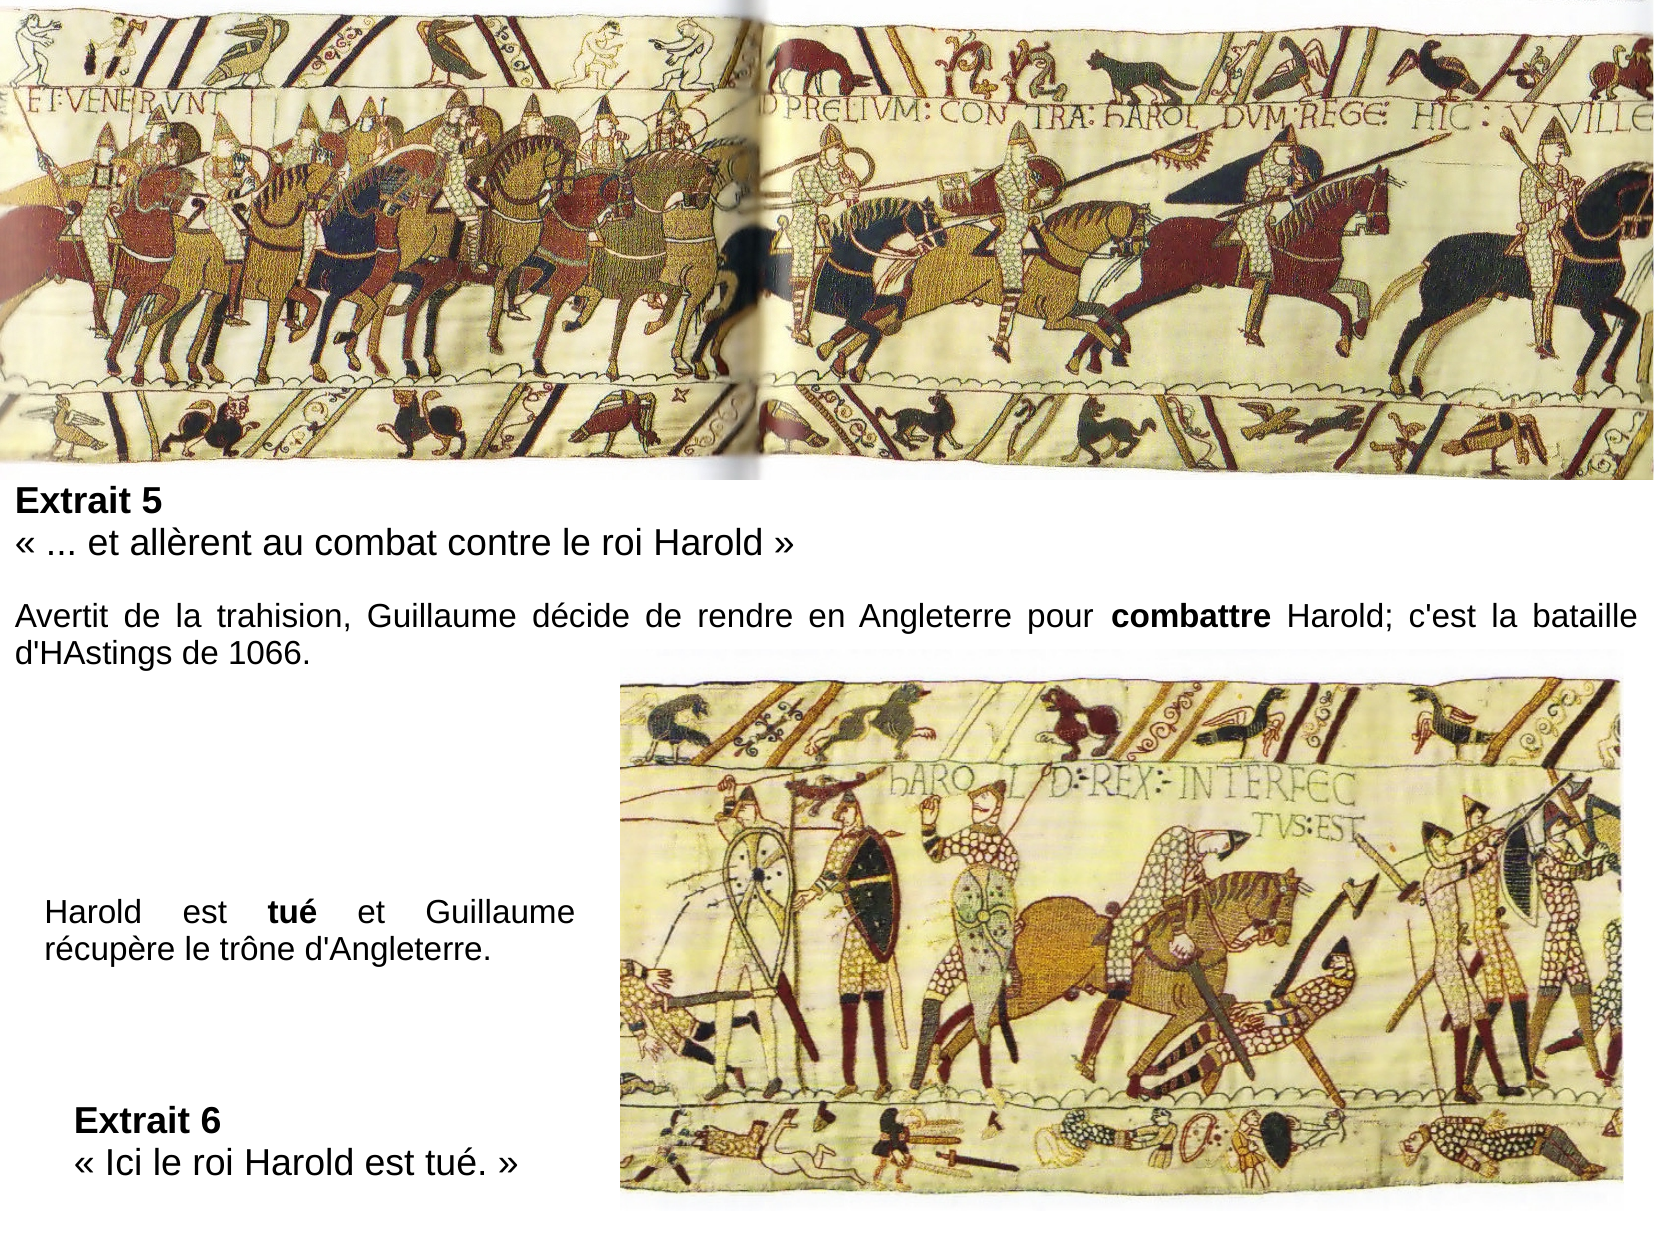

Extrait 5
« ... et allèrent au combat contre le roi Harold »
Avertit de la trahision, Guillaume décide de rendre en Angleterre pour combattre Harold; c'est la bataille d'HAstings de 1066.
Harold est tué et Guillaume récupère le trône d'Angleterre.
Extrait 6
« Ici le roi Harold est tué. »